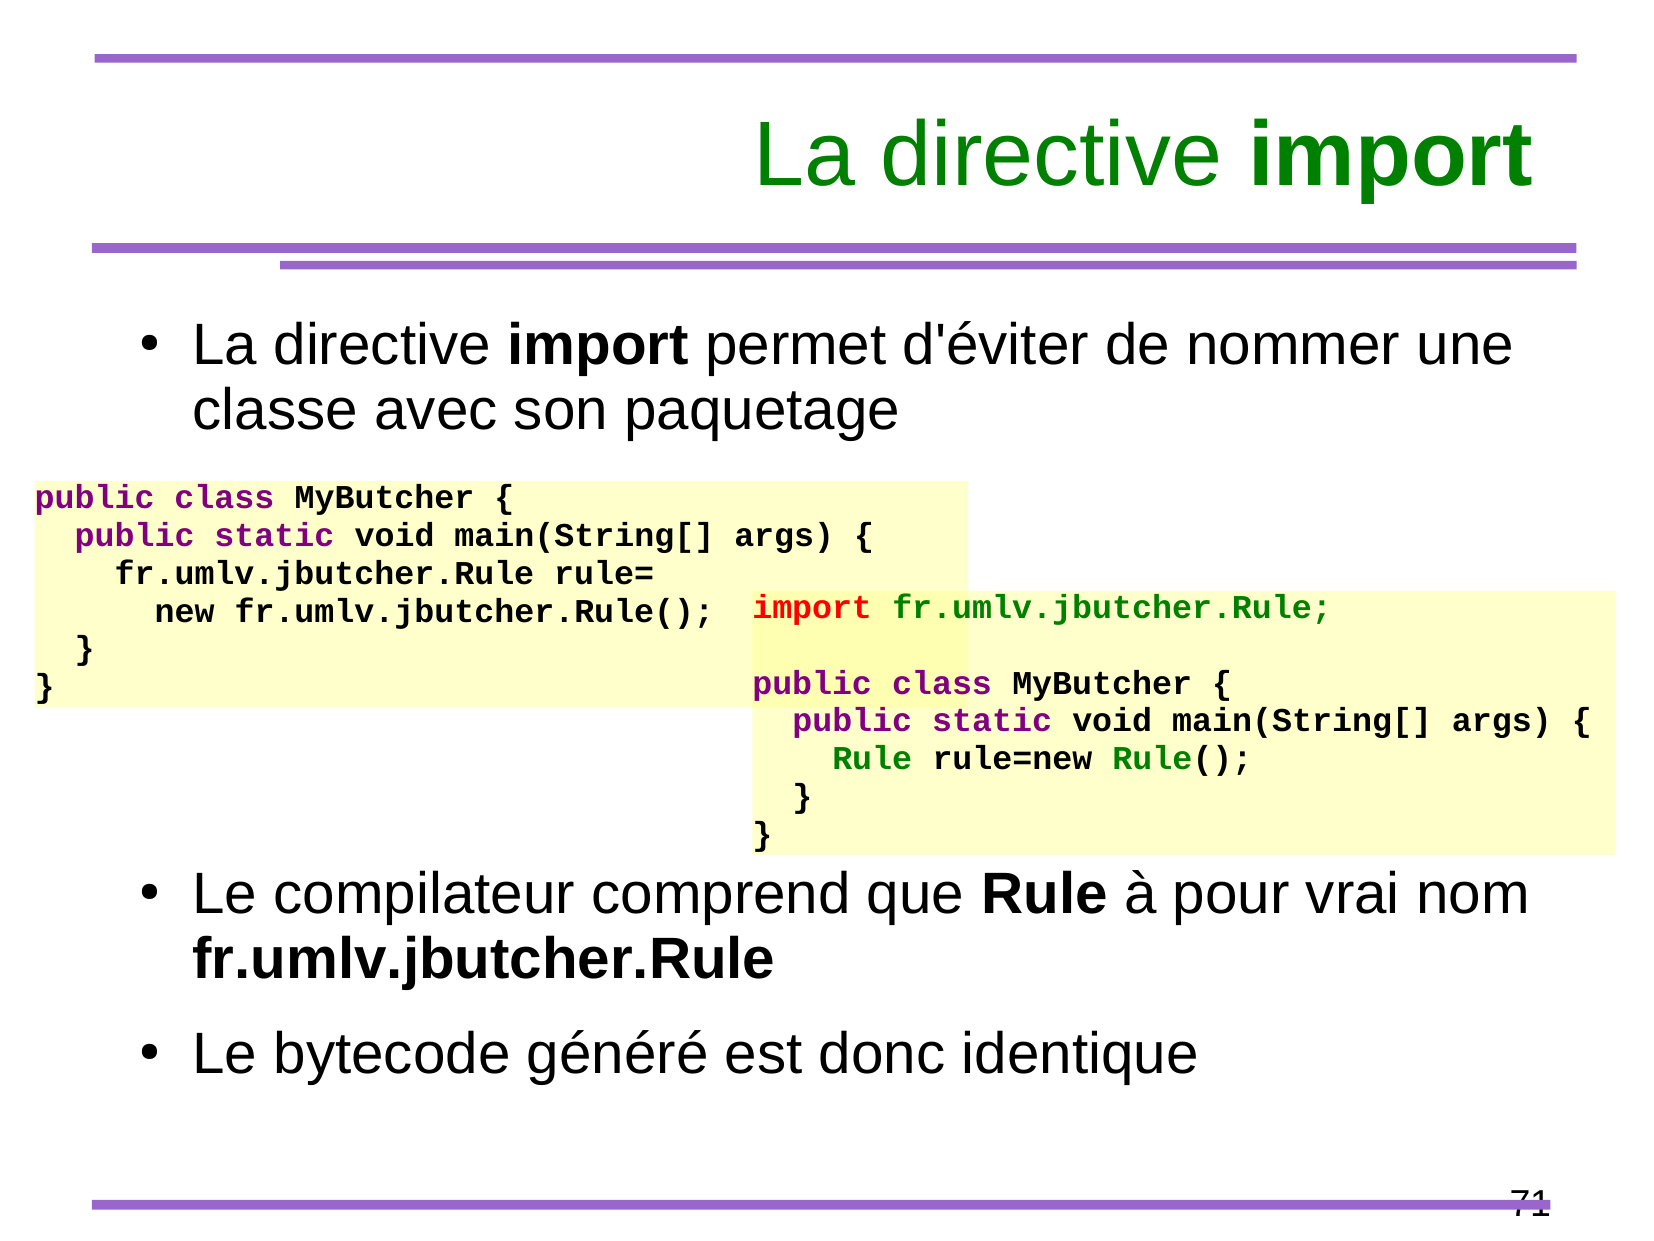

# La directive import
La directive import permet d'éviter de nommer une classe avec son paquetage
Le compilateur comprend que Rule à pour vrai nom fr.umlv.jbutcher.Rule
Le bytecode généré est donc identique
public class MyButcher {
 public static void main(String[] args) {
 fr.umlv.jbutcher.Rule rule=
 new fr.umlv.jbutcher.Rule();
 }
}
import fr.umlv.jbutcher.Rule;
public class MyButcher {
 public static void main(String[] args) {
 Rule rule=new Rule();
 }
}